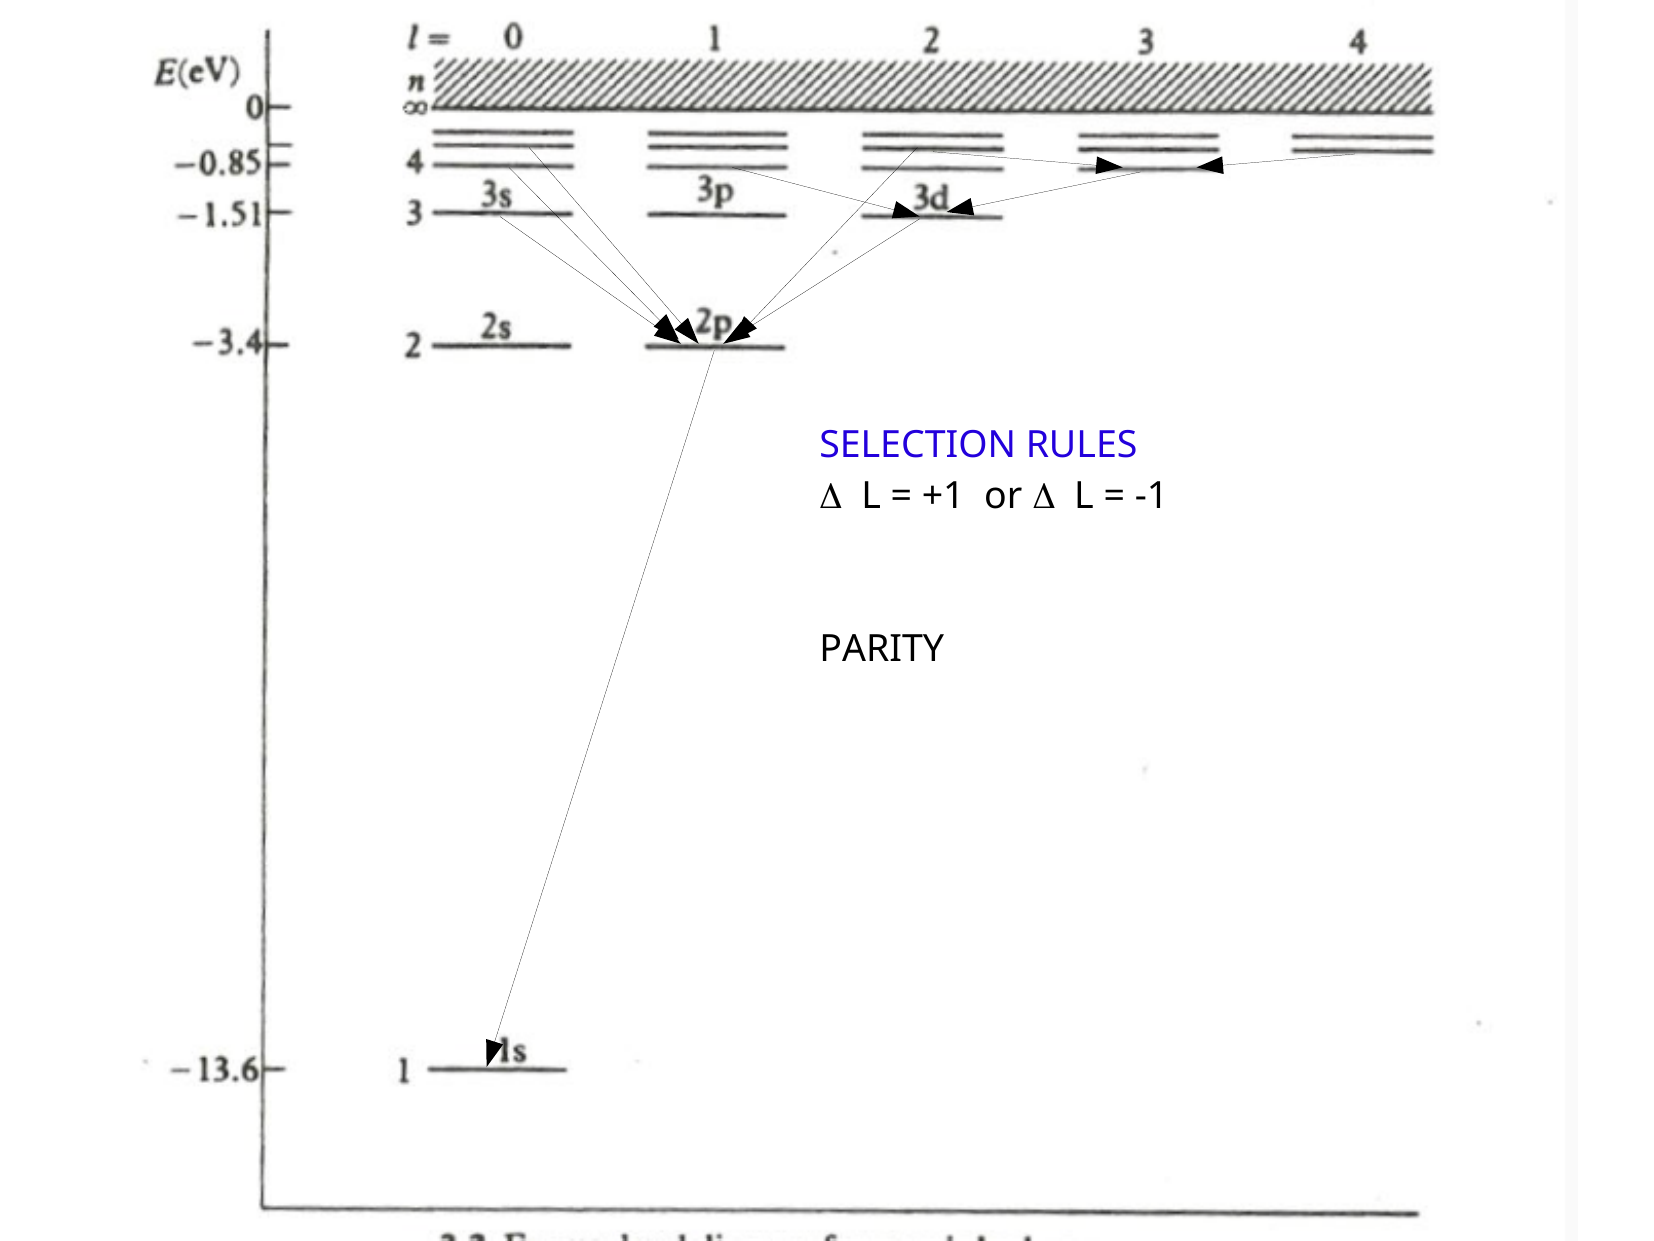

SELECTION RULES
D L = +1 or D L = -1
PARITY